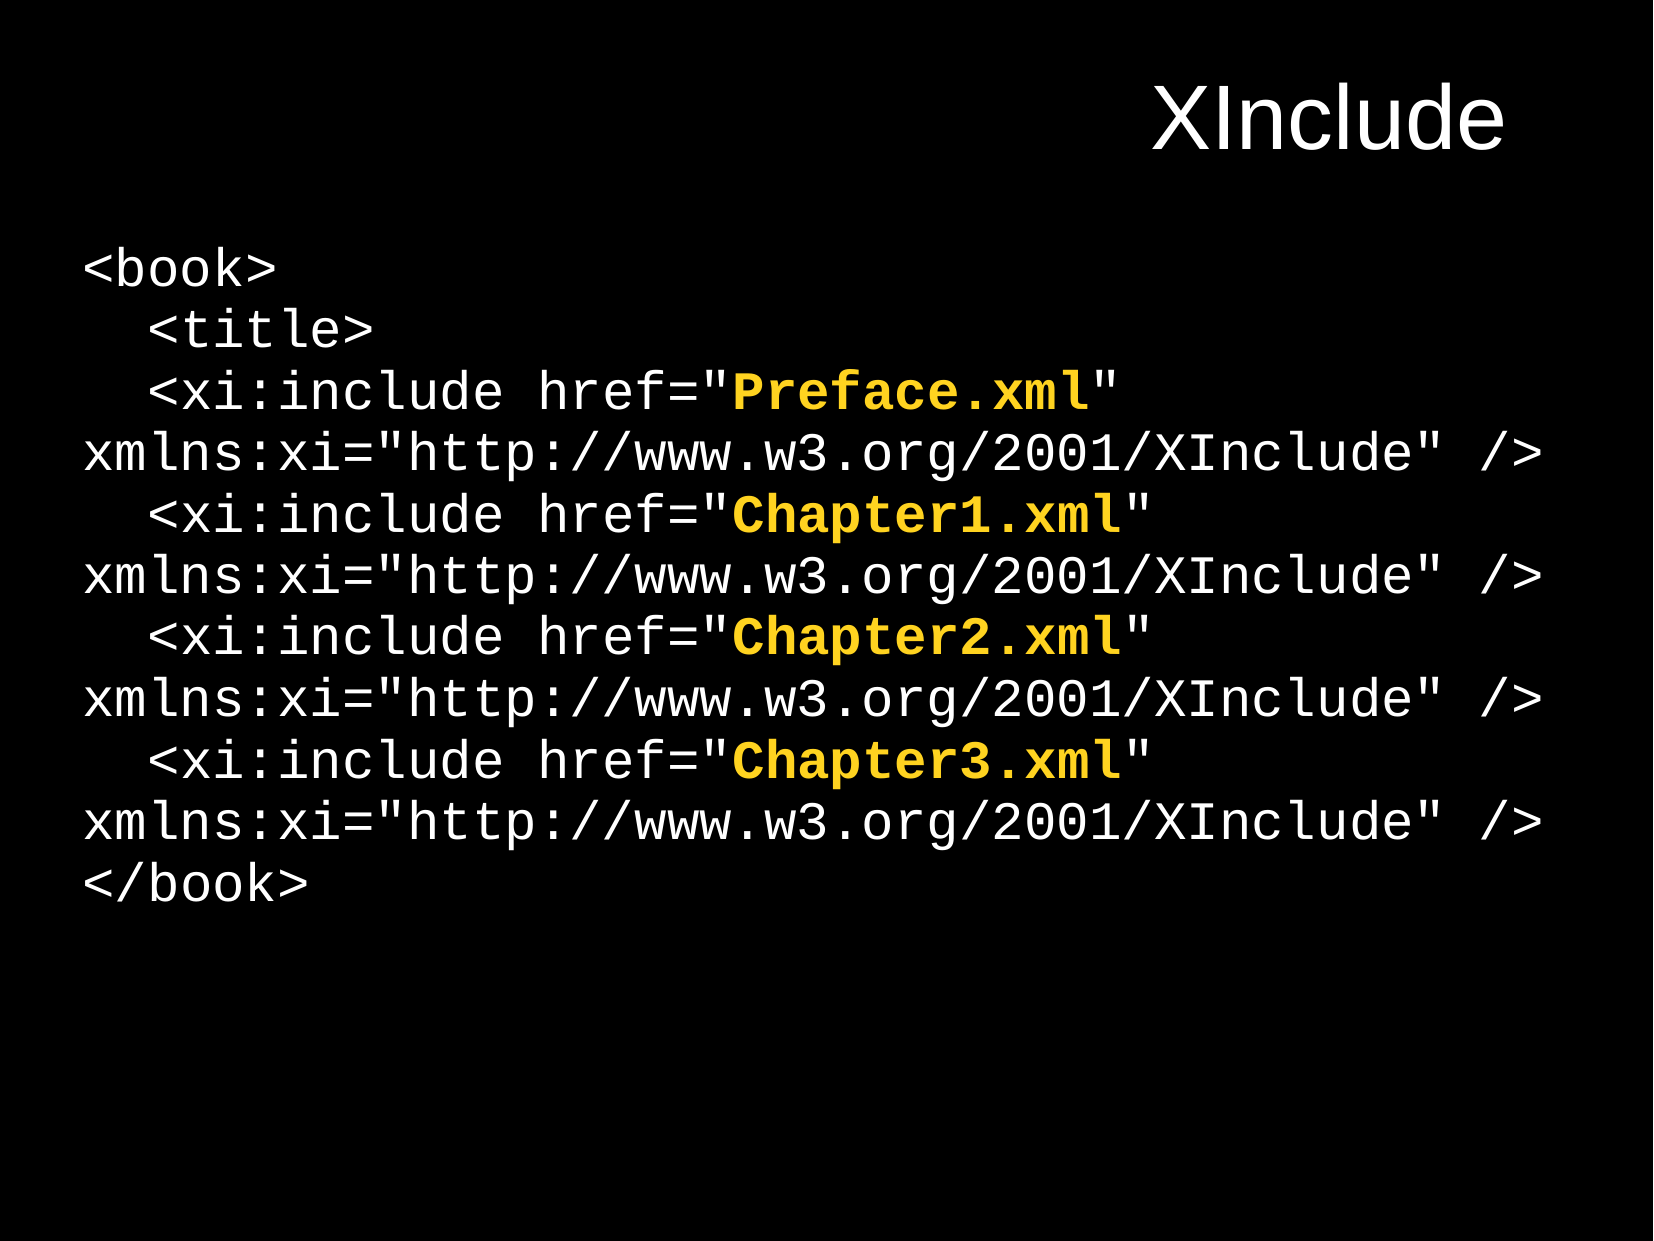

XInclude
# <book>
 <title>
 <xi:include href="Preface.xml" xmlns:xi="http://www.w3.org/2001/XInclude" />
 <xi:include href="Chapter1.xml" xmlns:xi="http://www.w3.org/2001/XInclude" />
 <xi:include href="Chapter2.xml" xmlns:xi="http://www.w3.org/2001/XInclude" />
 <xi:include href="Chapter3.xml" xmlns:xi="http://www.w3.org/2001/XInclude" />
</book>